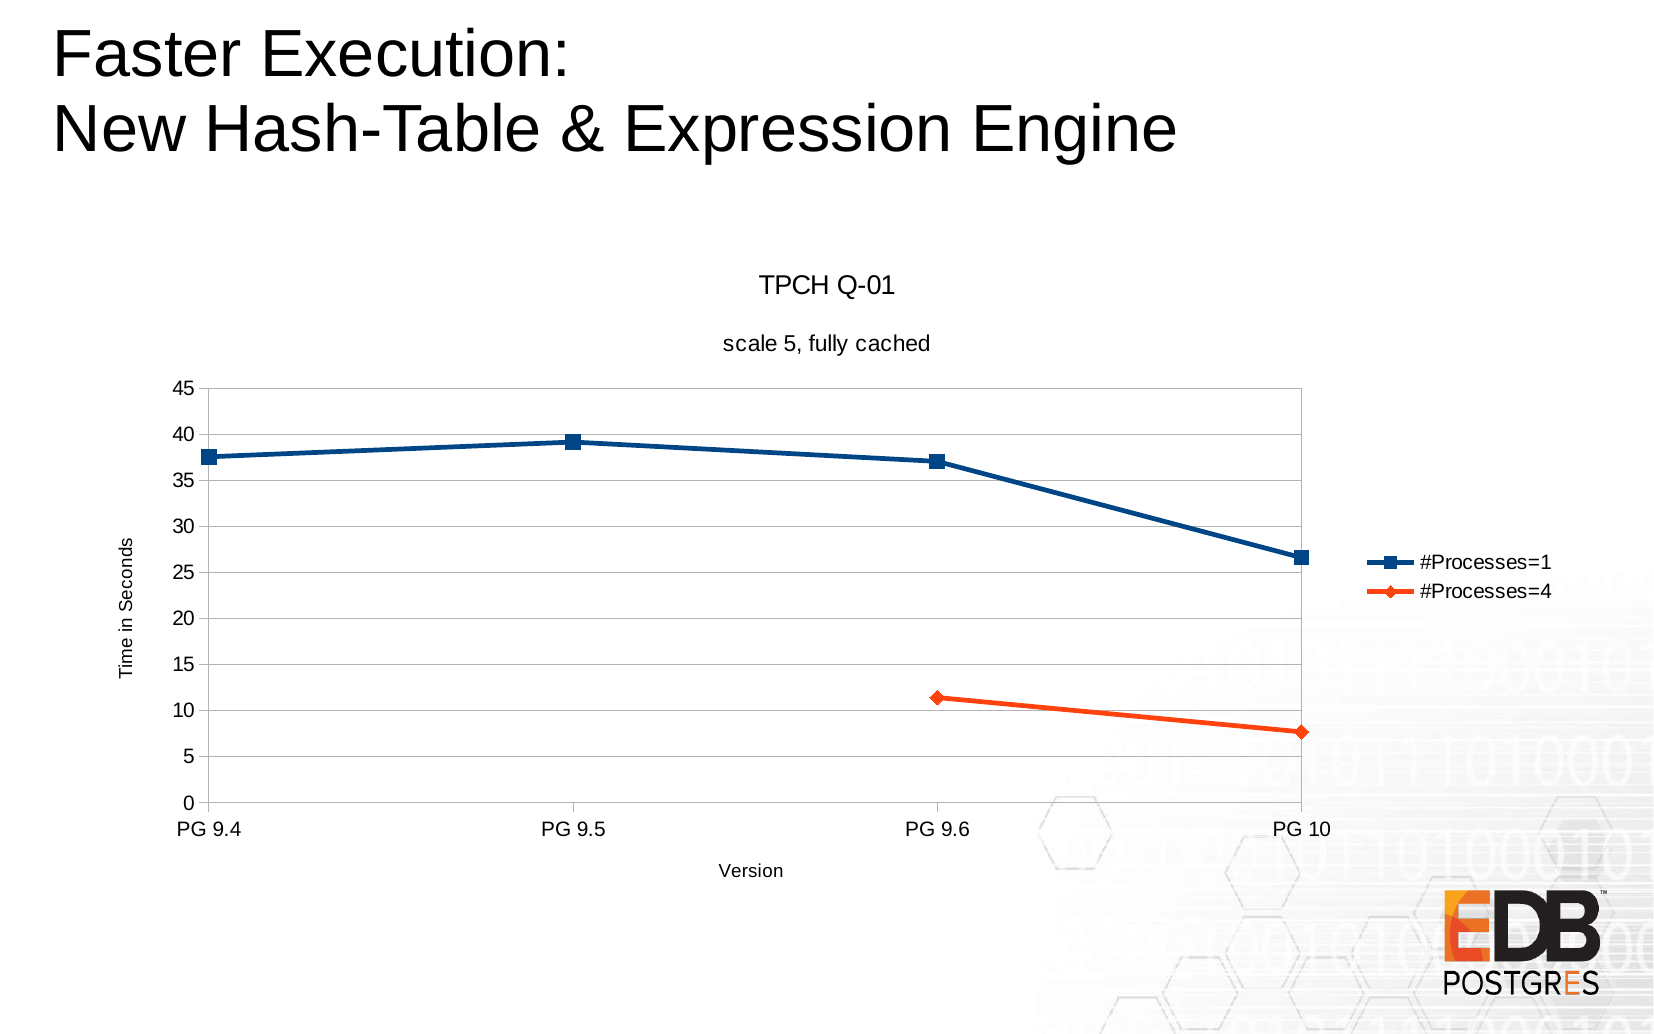

# Faster Execution: New Hash-Table & Expression Engine
### Chart: TPCH Q-01
scale 5, fully cached
| Category | #Processes=1 | #Processes=4 |
|---|---|---|
| PG 9.4 | 37.542336 | None |
| PG 9.5 | 39.14 | None |
| PG 9.6 | 37.043823 | 11.422123 |
| PG 10 | 26.608681 | 7.693802 |